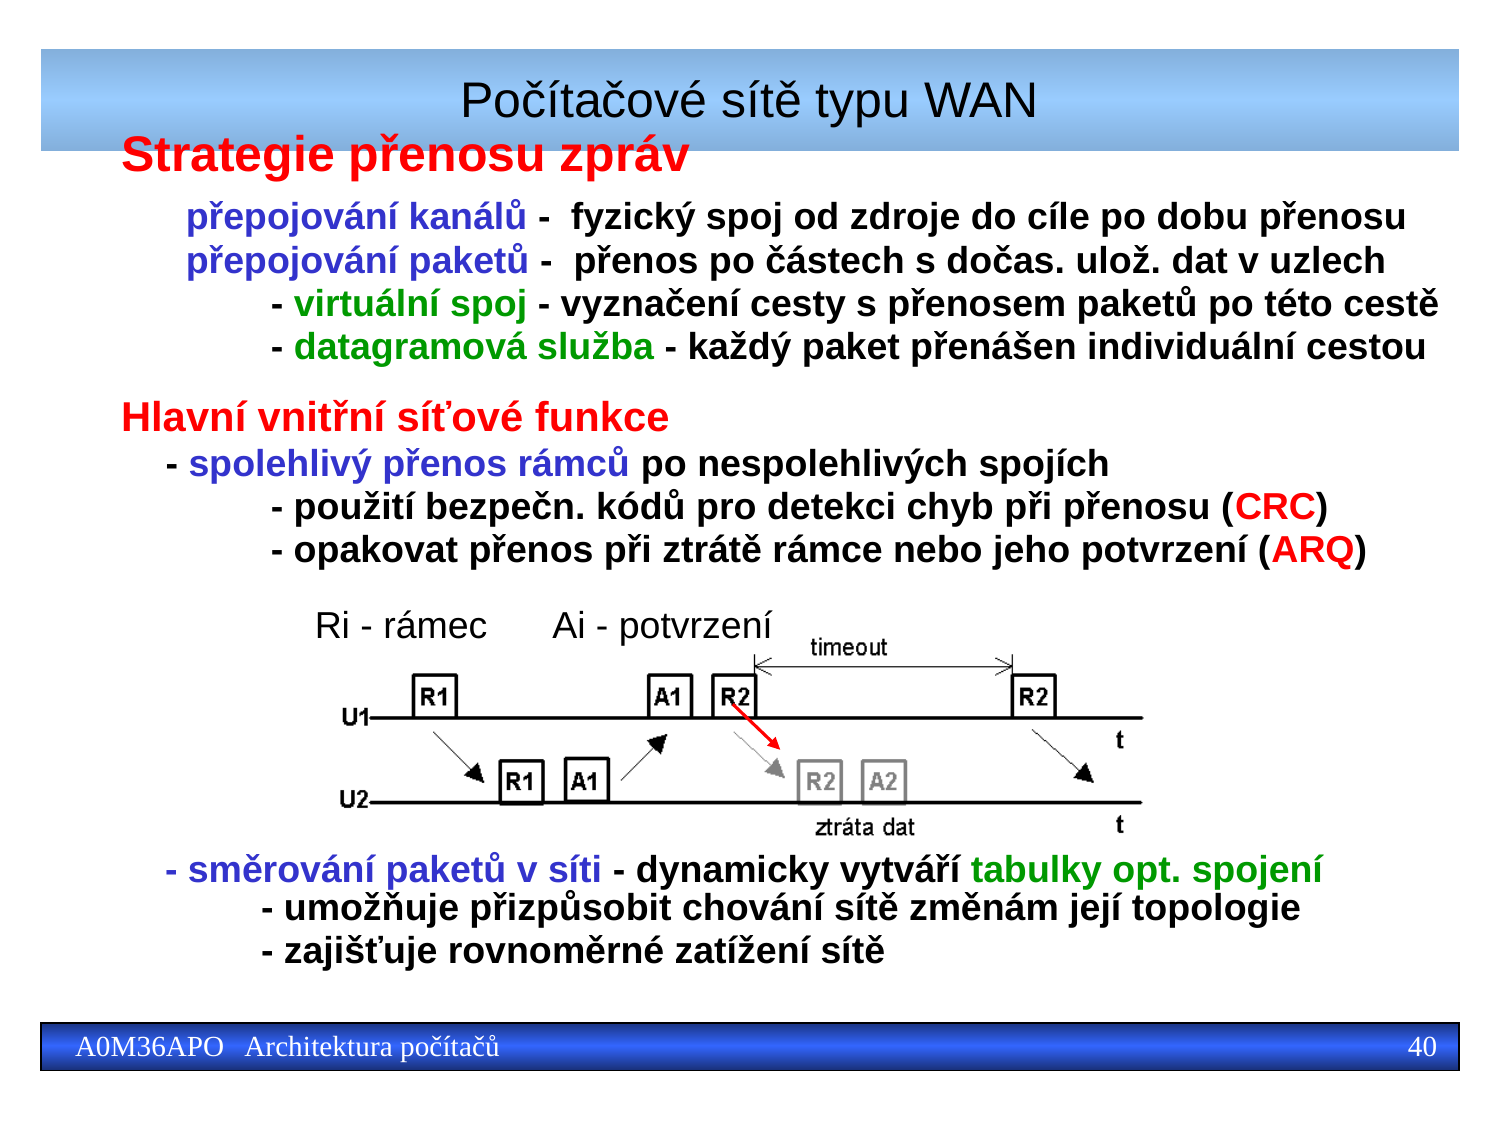

# Počítačové sítě typu WAN
Strategie přenosu zpráv
přepojování kanálů - 	fyzický spoj od zdroje do cíle po dobu přenosu
přepojování paketů - přenos po částech s dočas. ulož. dat v uzlech
		- virtuální spoj - vyznačení cesty s přenosem paketů po této cestě
		- datagramová služba - každý paket přenášen individuální cestou
Hlavní vnitřní síťové funkce
 - spolehlivý přenos rámců po nespolehlivých spojích
		- použití bezpečn. kódů pro detekci chyb při přenosu (CRC)
		- opakovat přenos při ztrátě rámce nebo jeho potvrzení (ARQ)
Ri - rámec
Ai - potvrzení
 - směrování paketů v síti - dynamicky vytváří tabulky opt. spojení
- umožňuje přizpůsobit chování sítě změnám její topologie
- zajišťuje rovnoměrné zatížení sítě
A0M36APO Architektura počítačů
40